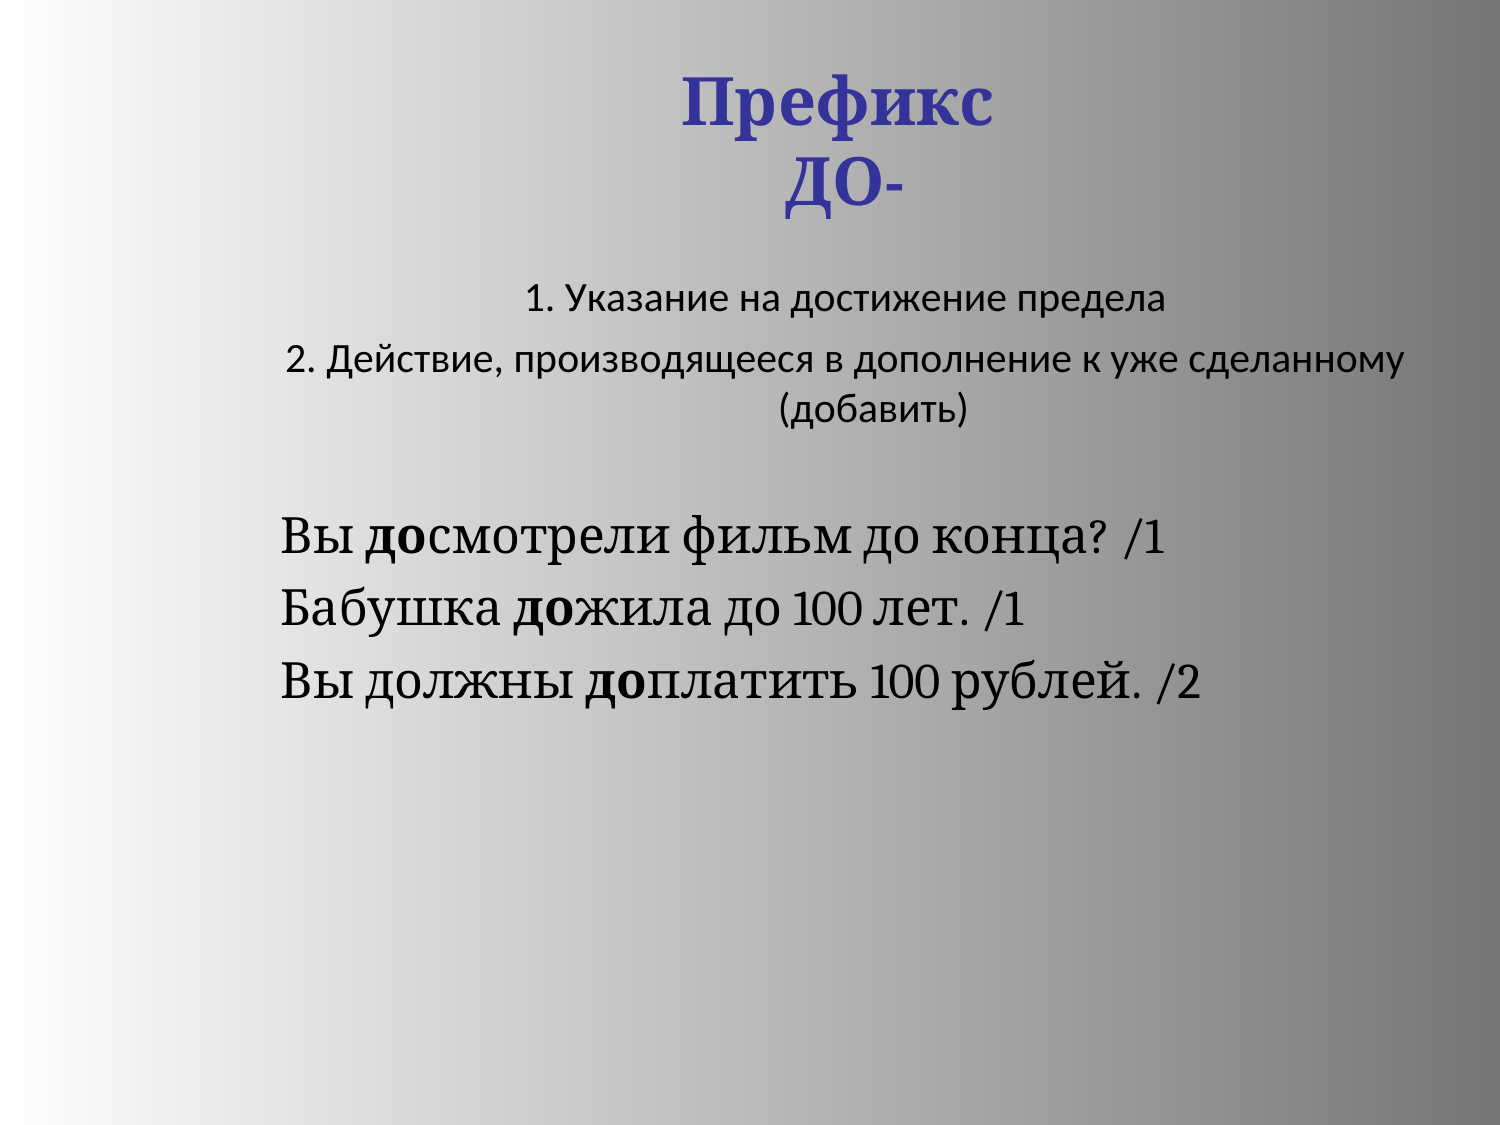

# Префикс ДО-
1. Указание на достижение предела
2. Действие, производящееся в дополнение к уже сделанному (добавить)
Вы досмотрели фильм до конца? /1
Бабушка дожила до 100 лет. /1
Вы должны доплатить 100 рублей. /2